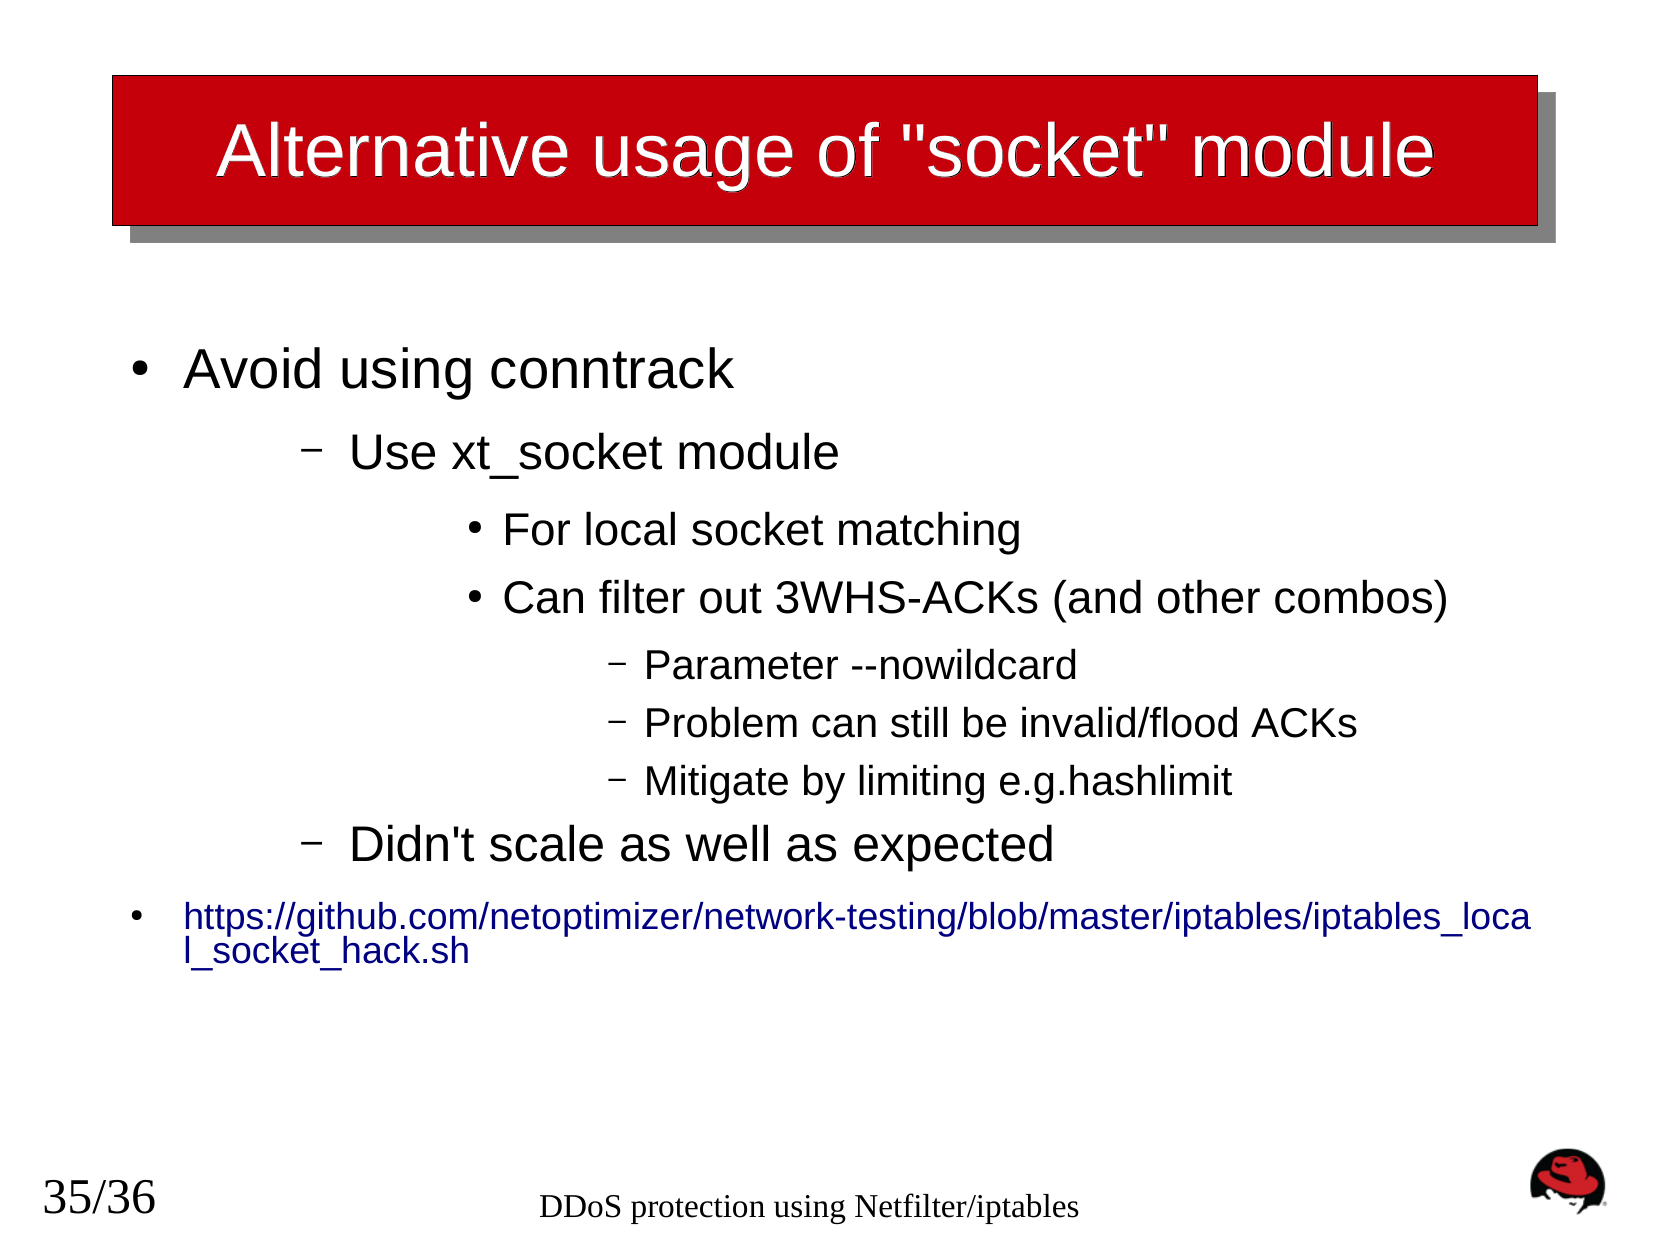

# Alternative usage of "socket" module
Avoid using conntrack
Use xt_socket module
For local socket matching
Can filter out 3WHS-ACKs (and other combos)
Parameter --nowildcard
Problem can still be invalid/flood ACKs
Mitigate by limiting e.g.hashlimit
Didn't scale as well as expected
https://github.com/netoptimizer/network-testing/blob/master/iptables/iptables_local_socket_hack.sh